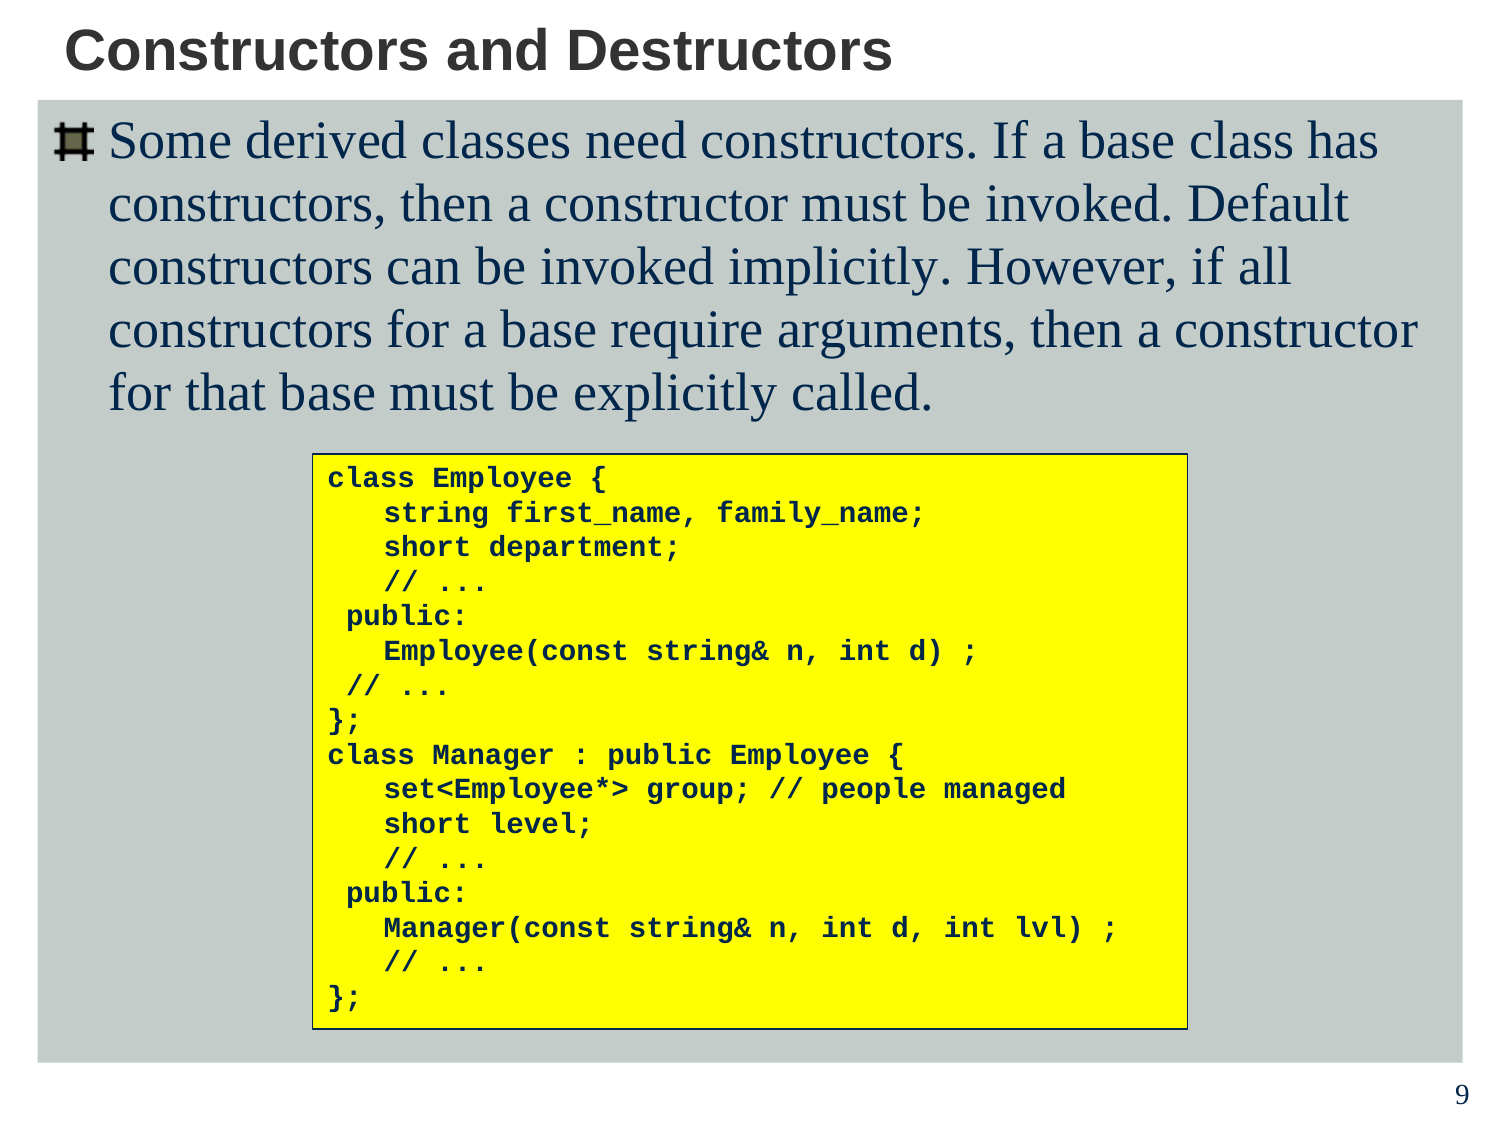

# Constructors and Destructors
Some derived classes need constructors. If a base class has constructors, then a constructor must be invoked. Default constructors can be invoked implicitly. However, if all constructors for a base require arguments, then a constructor for that base must be explicitly called.
class Employee {
		string first_name, family_name;
		short department;
		// ...
	public:
		Employee(const string& n, int d) ;
	// ...
};
class Manager : public Employee {
		set<Employee*> group; // people managed
		short level;
		// ...
	public:
		Manager(const string& n, int d, int lvl) ;
		// ...
};